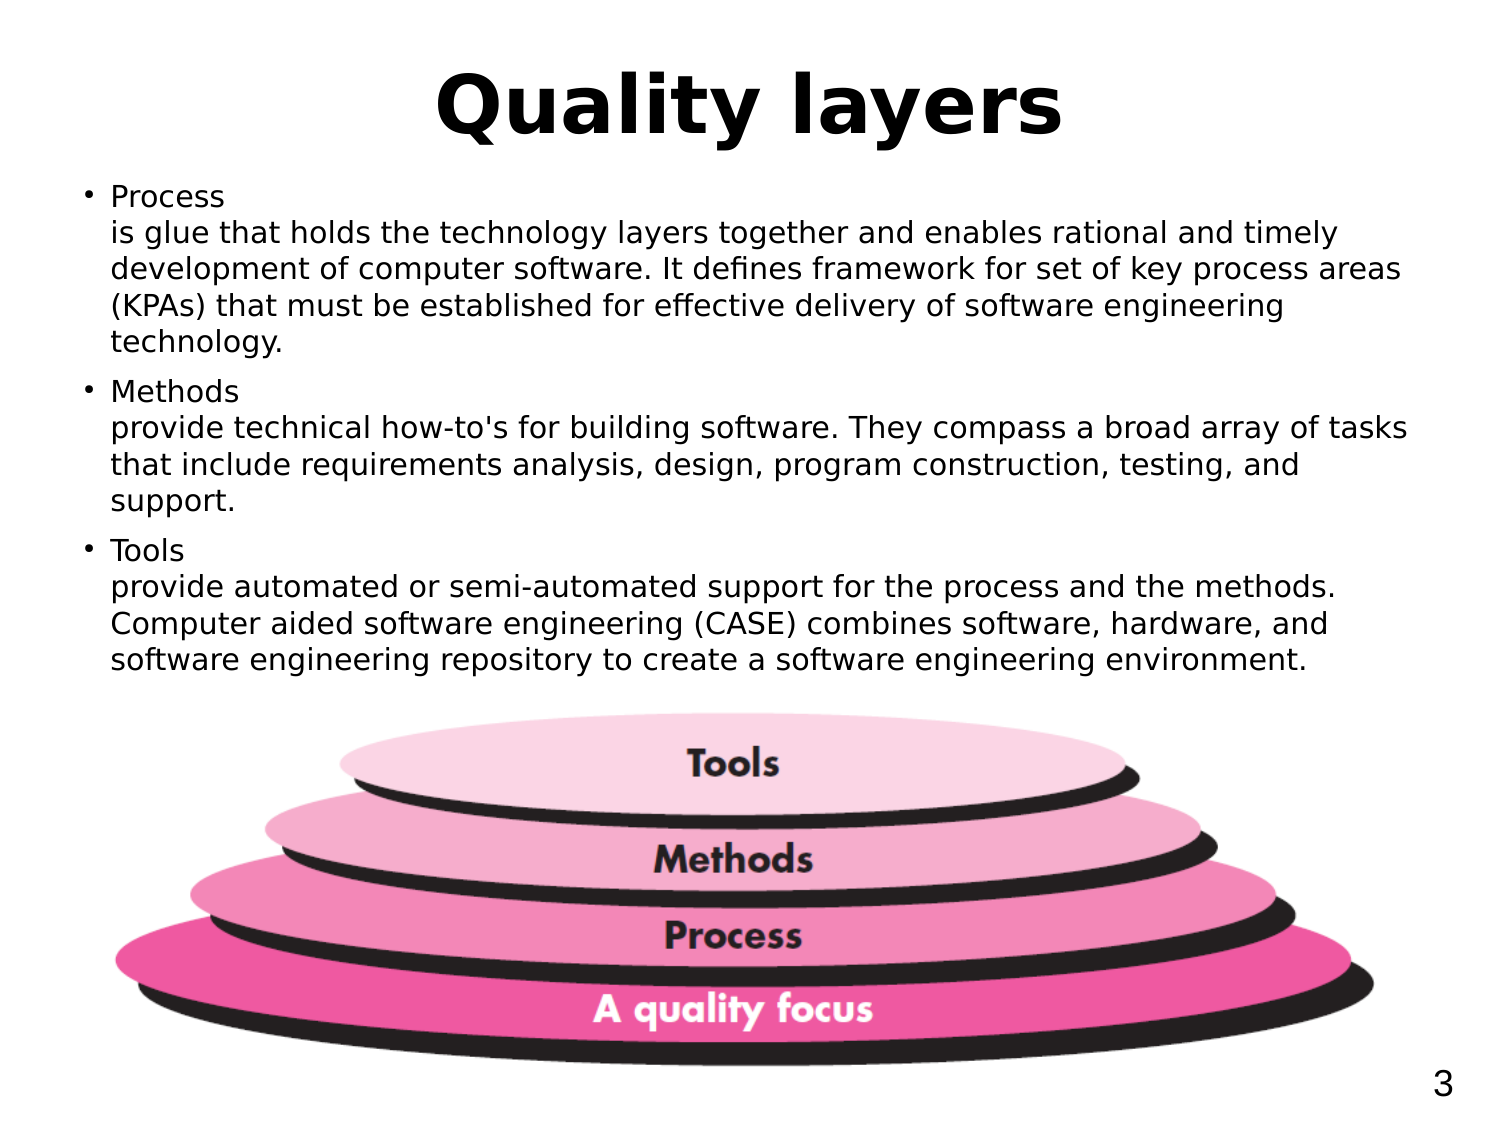

# Quality layers
Process
is glue that holds the technology layers together and enables rational and timely development of computer software. It defines framework for set of key process areas (KPAs) that must be established for effective delivery of software engineering technology.
Methods
provide technical how-to's for building software. They compass a broad array of tasks that include requirements analysis, design, program construction, testing, and support.
Tools
provide automated or semi-automated support for the process and the methods. Computer aided software engineering (CASE) combines software, hardware, and software engineering repository to create a software engineering environment.